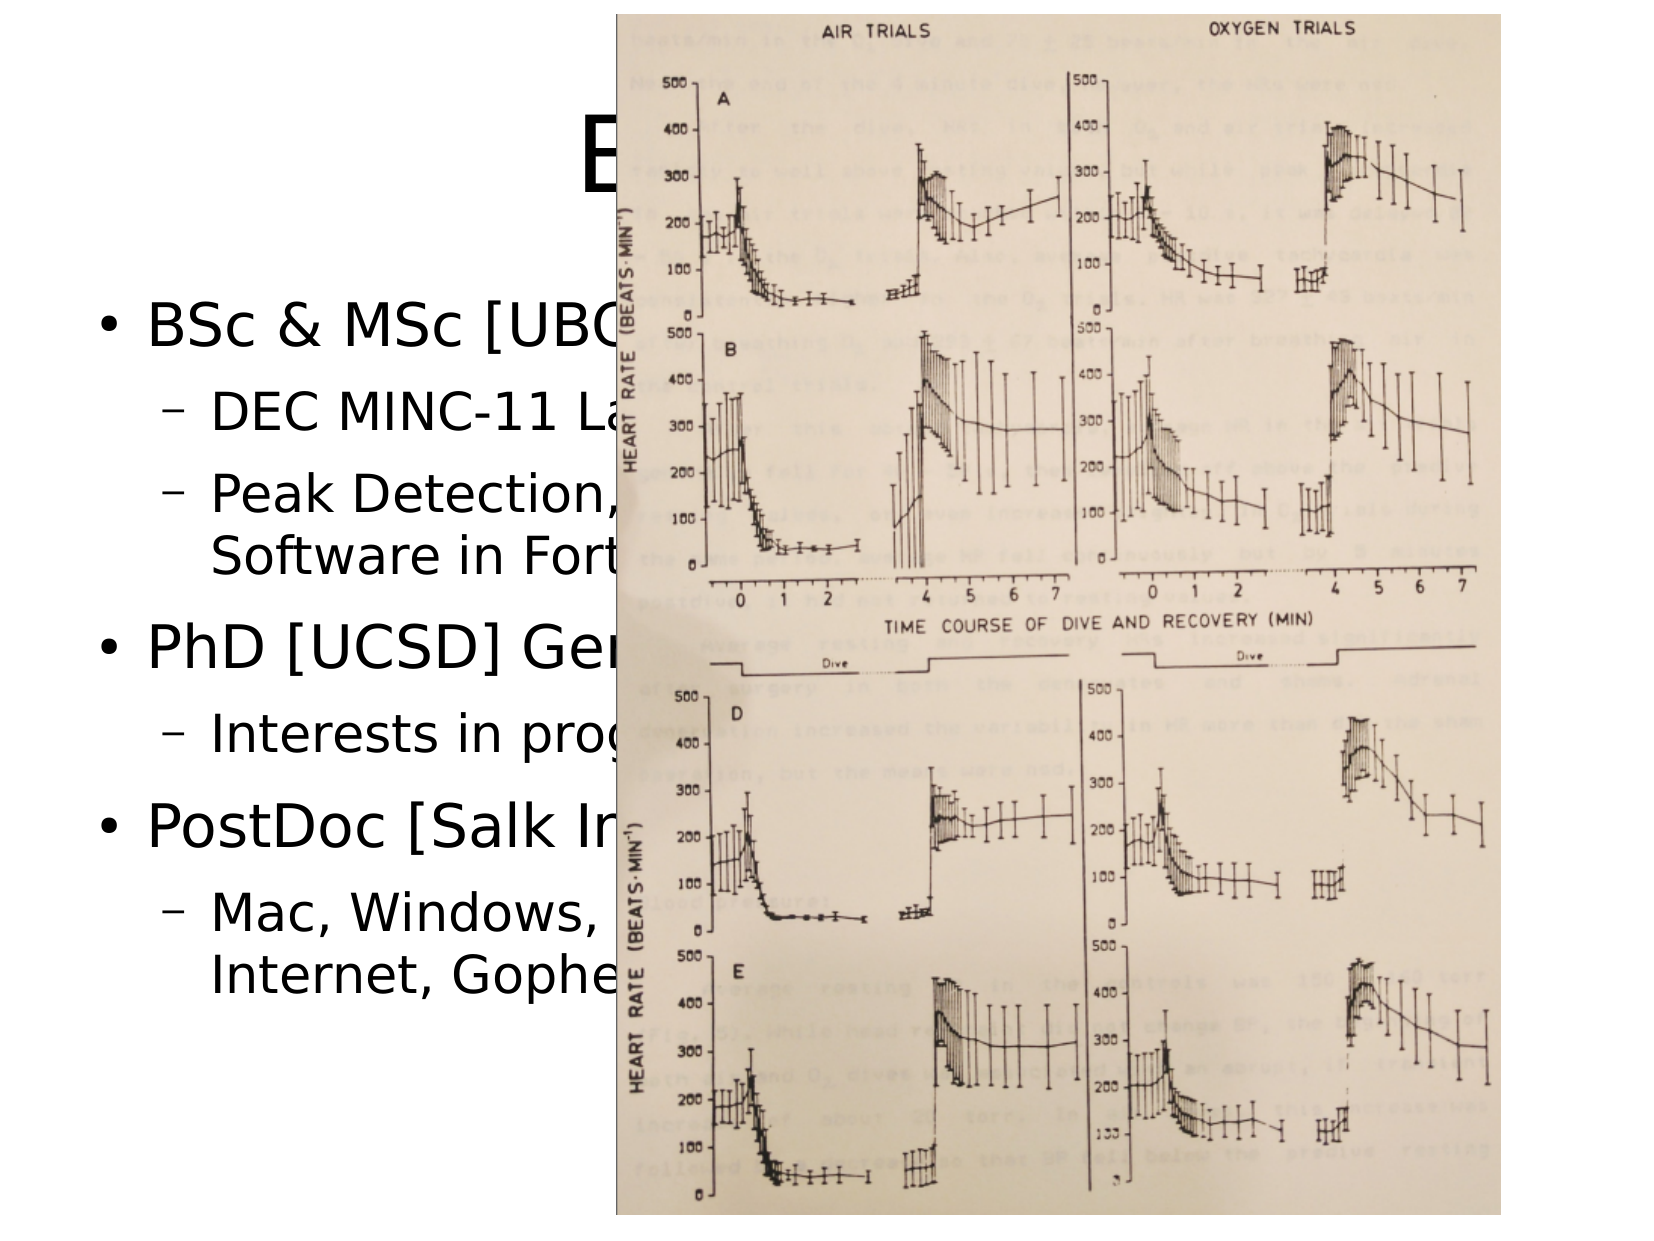

# Education
BSc & MSc [UBC] Comparative Physiology
DEC MINC-11 Lab computer
Peak Detection, Plotting
Software in Fortran
PhD [UCSD] Gene Transcription & MolBio
Interests in programming
PostDoc [Salk Inst] Fly Genetics
Mac, Windows, VAX, SGI, Linux, programming C, Internet, Gopher, Bio DBs, WAIS Indexing info